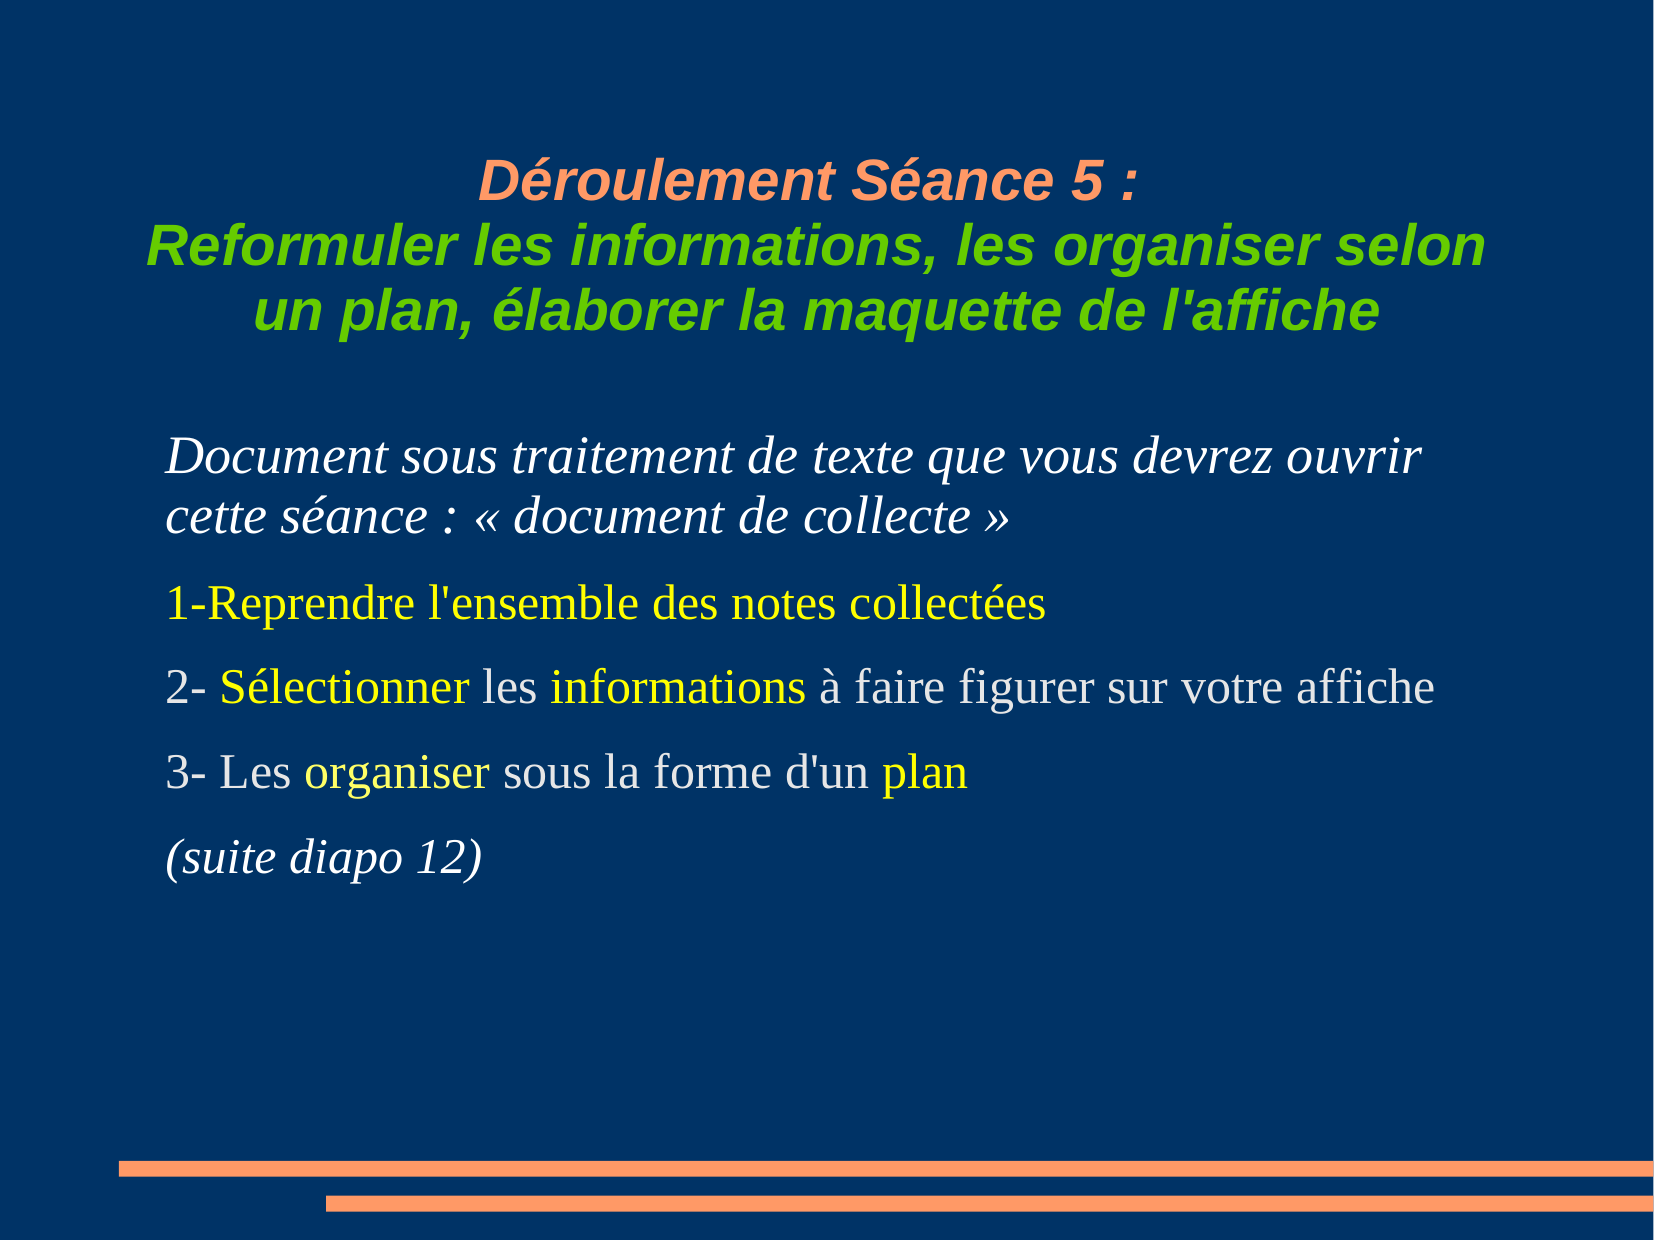

# Déroulement Séance 5 : Reformuler les informations, les organiser selon un plan, élaborer la maquette de l'affiche
Document sous traitement de texte que vous devrez ouvrir cette séance : « document de collecte »
1-Reprendre l'ensemble des notes collectées
2- Sélectionner les informations à faire figurer sur votre affiche
3- Les organiser sous la forme d'un plan
(suite diapo 12)